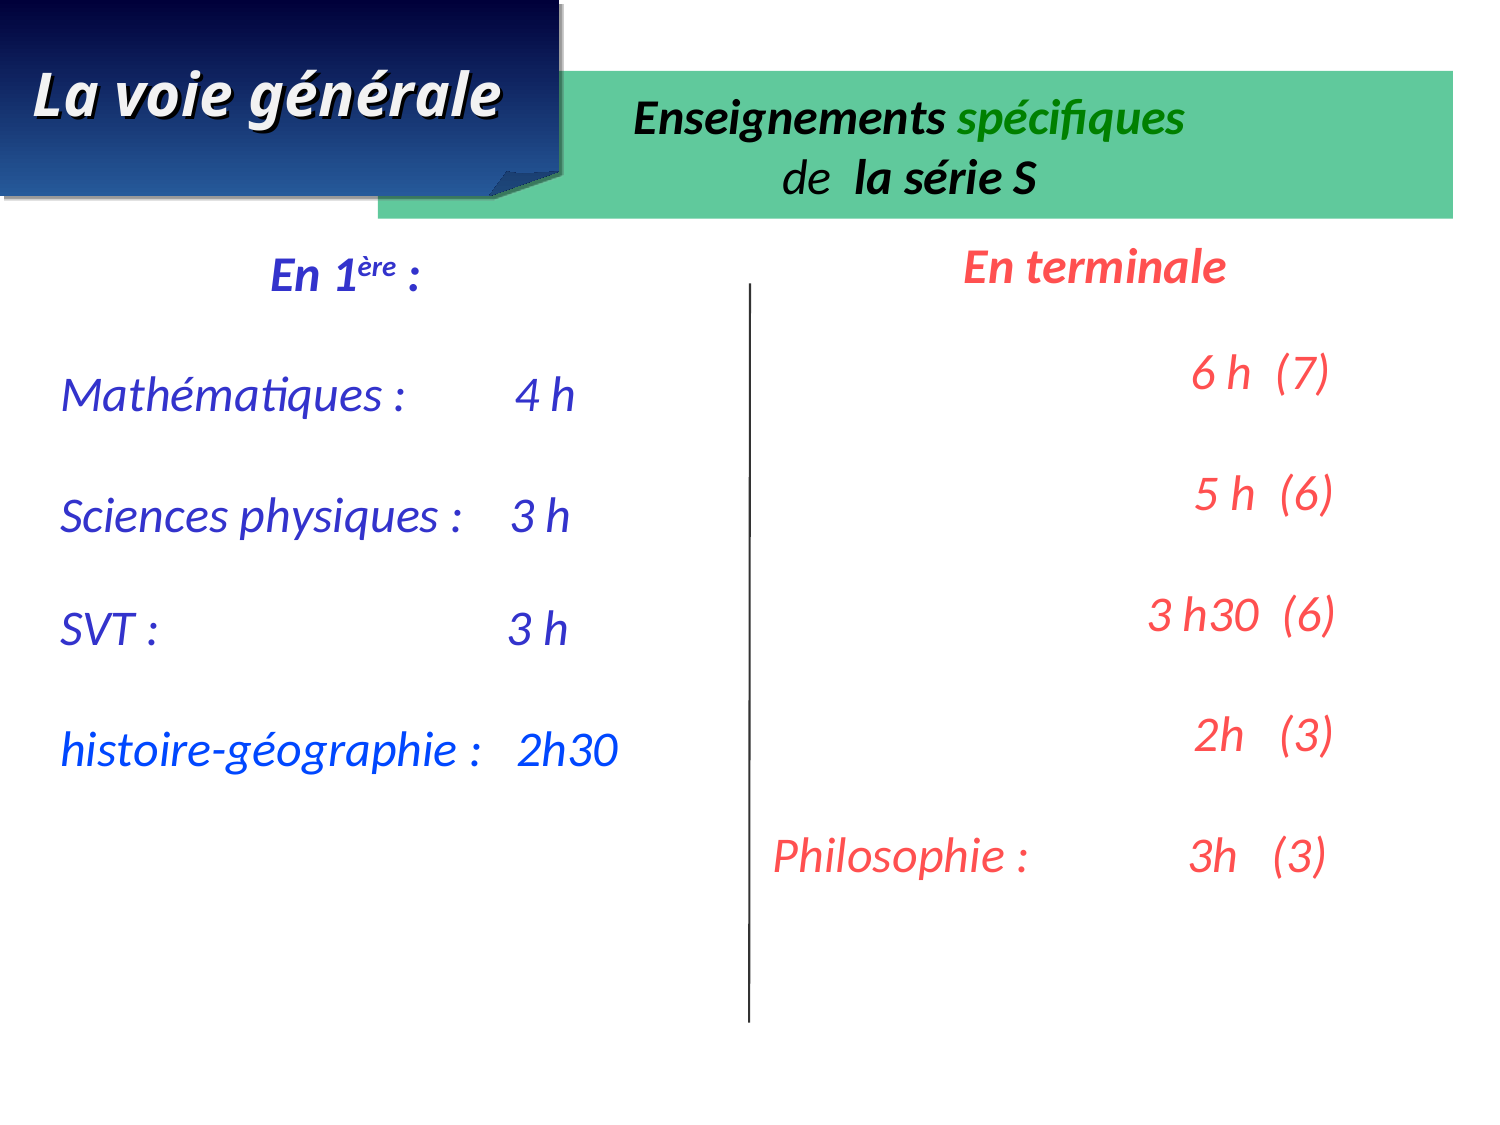

La voie générale
Enseignements spécifiques
de la série S
En terminale
 6 h (7)
 5 h (6)
 3 h30 (6)
 2h (3)
Philosophie : 3h (3)
En 1ère :
Mathématiques : 	 4 h
Sciences physiques : 3 h
SVT : 		 3 h
histoire-géographie : 2h30